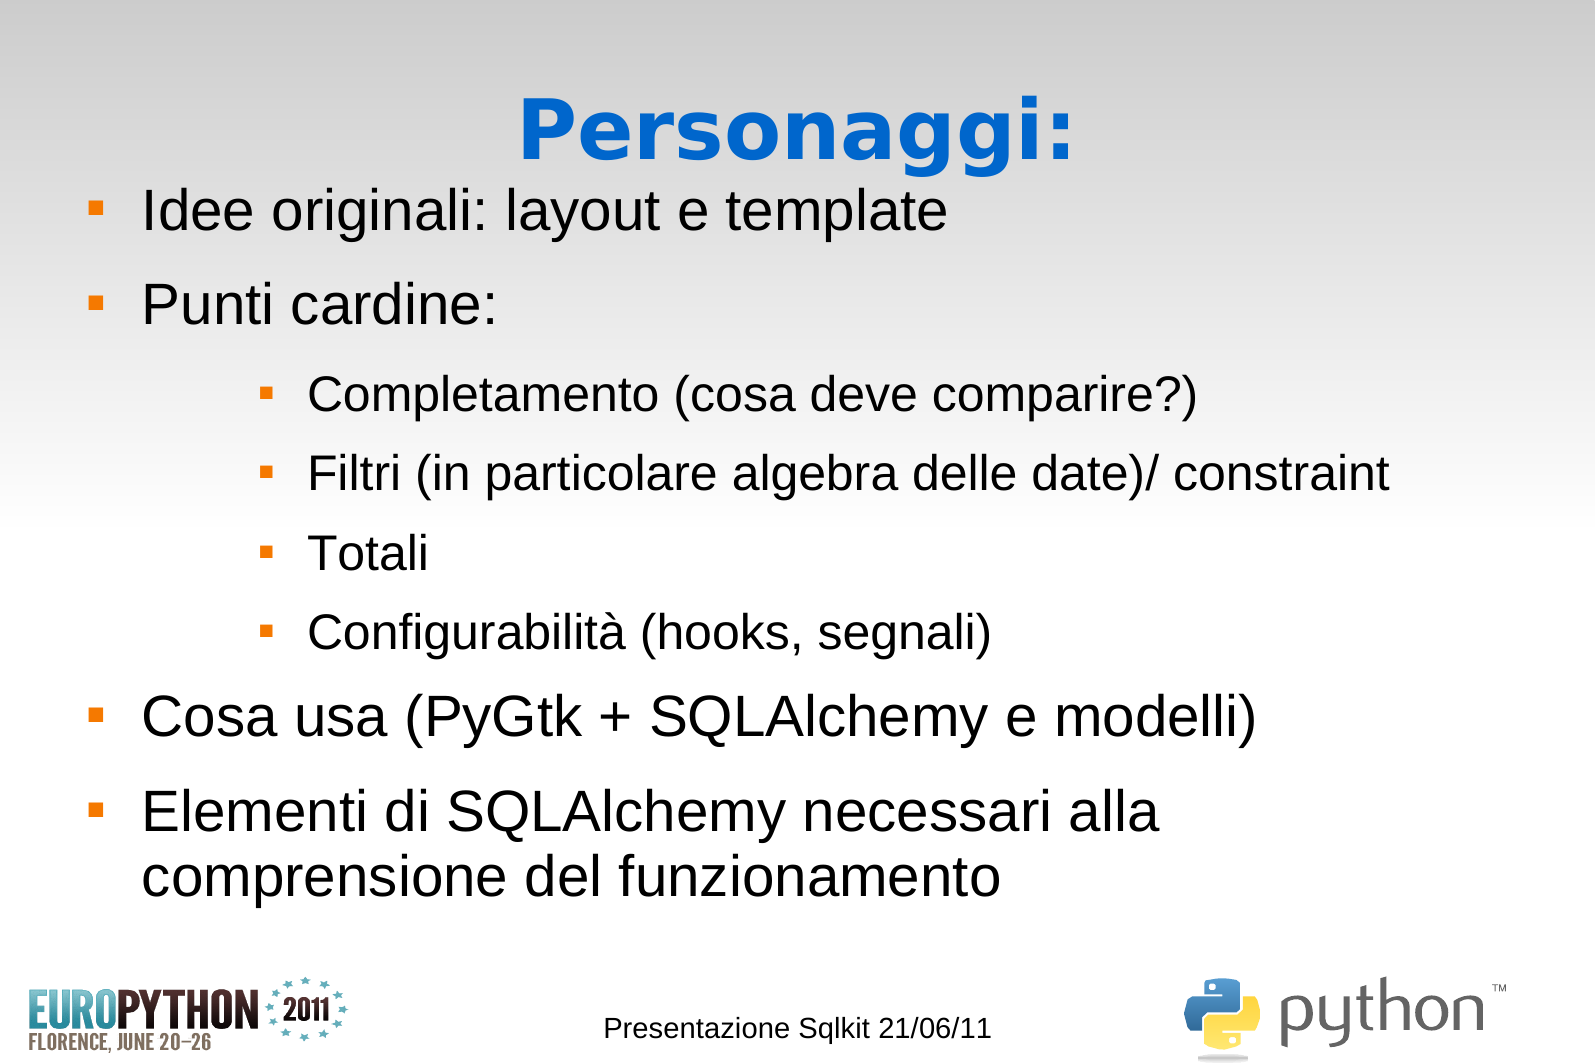

# Personaggi:
Idee originali: layout e template
Punti cardine:
Completamento (cosa deve comparire?)
Filtri (in particolare algebra delle date)/ constraint
Totali
Configurabilità (hooks, segnali)
Cosa usa (PyGtk + SQLAlchemy e modelli)
Elementi di SQLAlchemy necessari alla comprensione del funzionamento